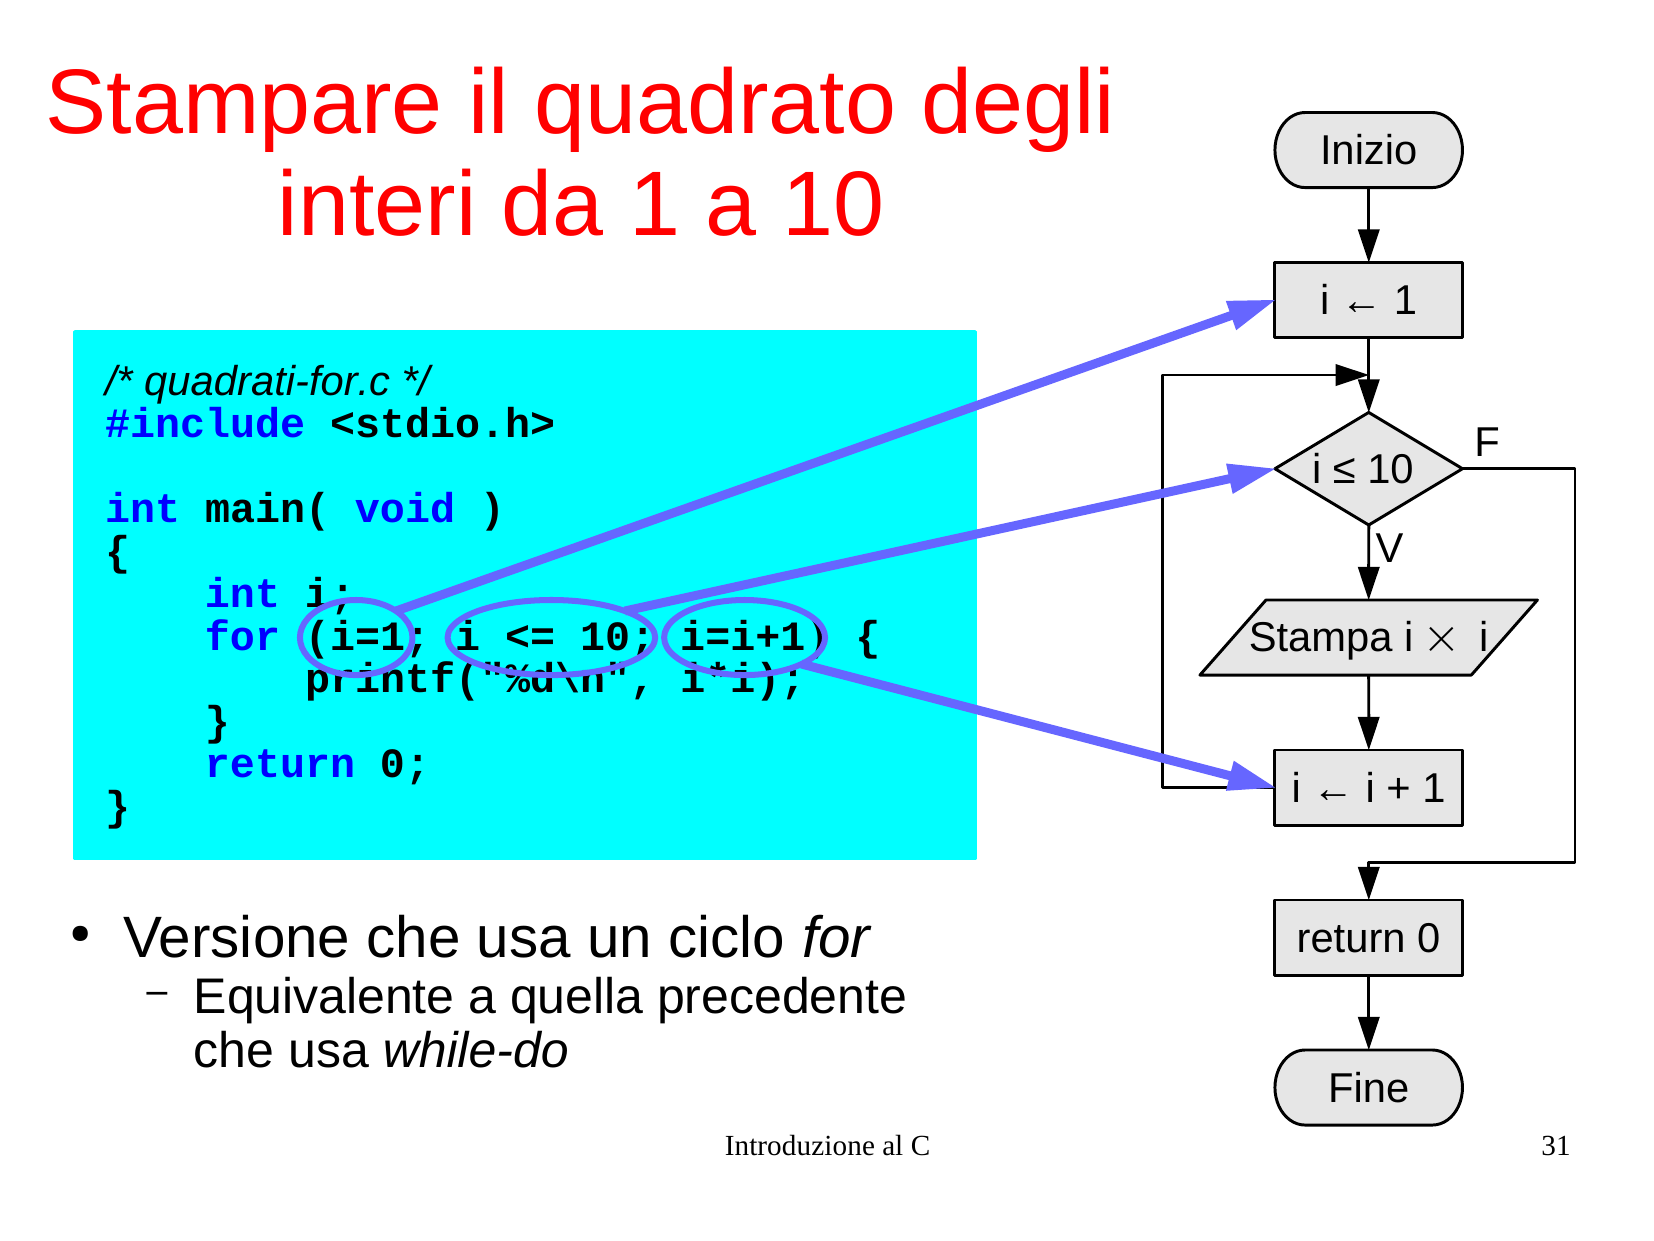

# Stampare il quadrato degli interi da 1 a 10
Inizio
i ← 1
/* quadrati-for.c */
#include <stdio.h>
int main( void )
{
 int i;
 for (i=1; i <= 10; i=i+1) {
 printf("%d\n", i*i);
 }
 return 0;
}
i ≤ 10
F
V
Stampa i ´ i
i ← i + 1
Versione che usa un ciclo for
Equivalente a quella precedente che usa while-do
return 0
Fine
Introduzione al C
31